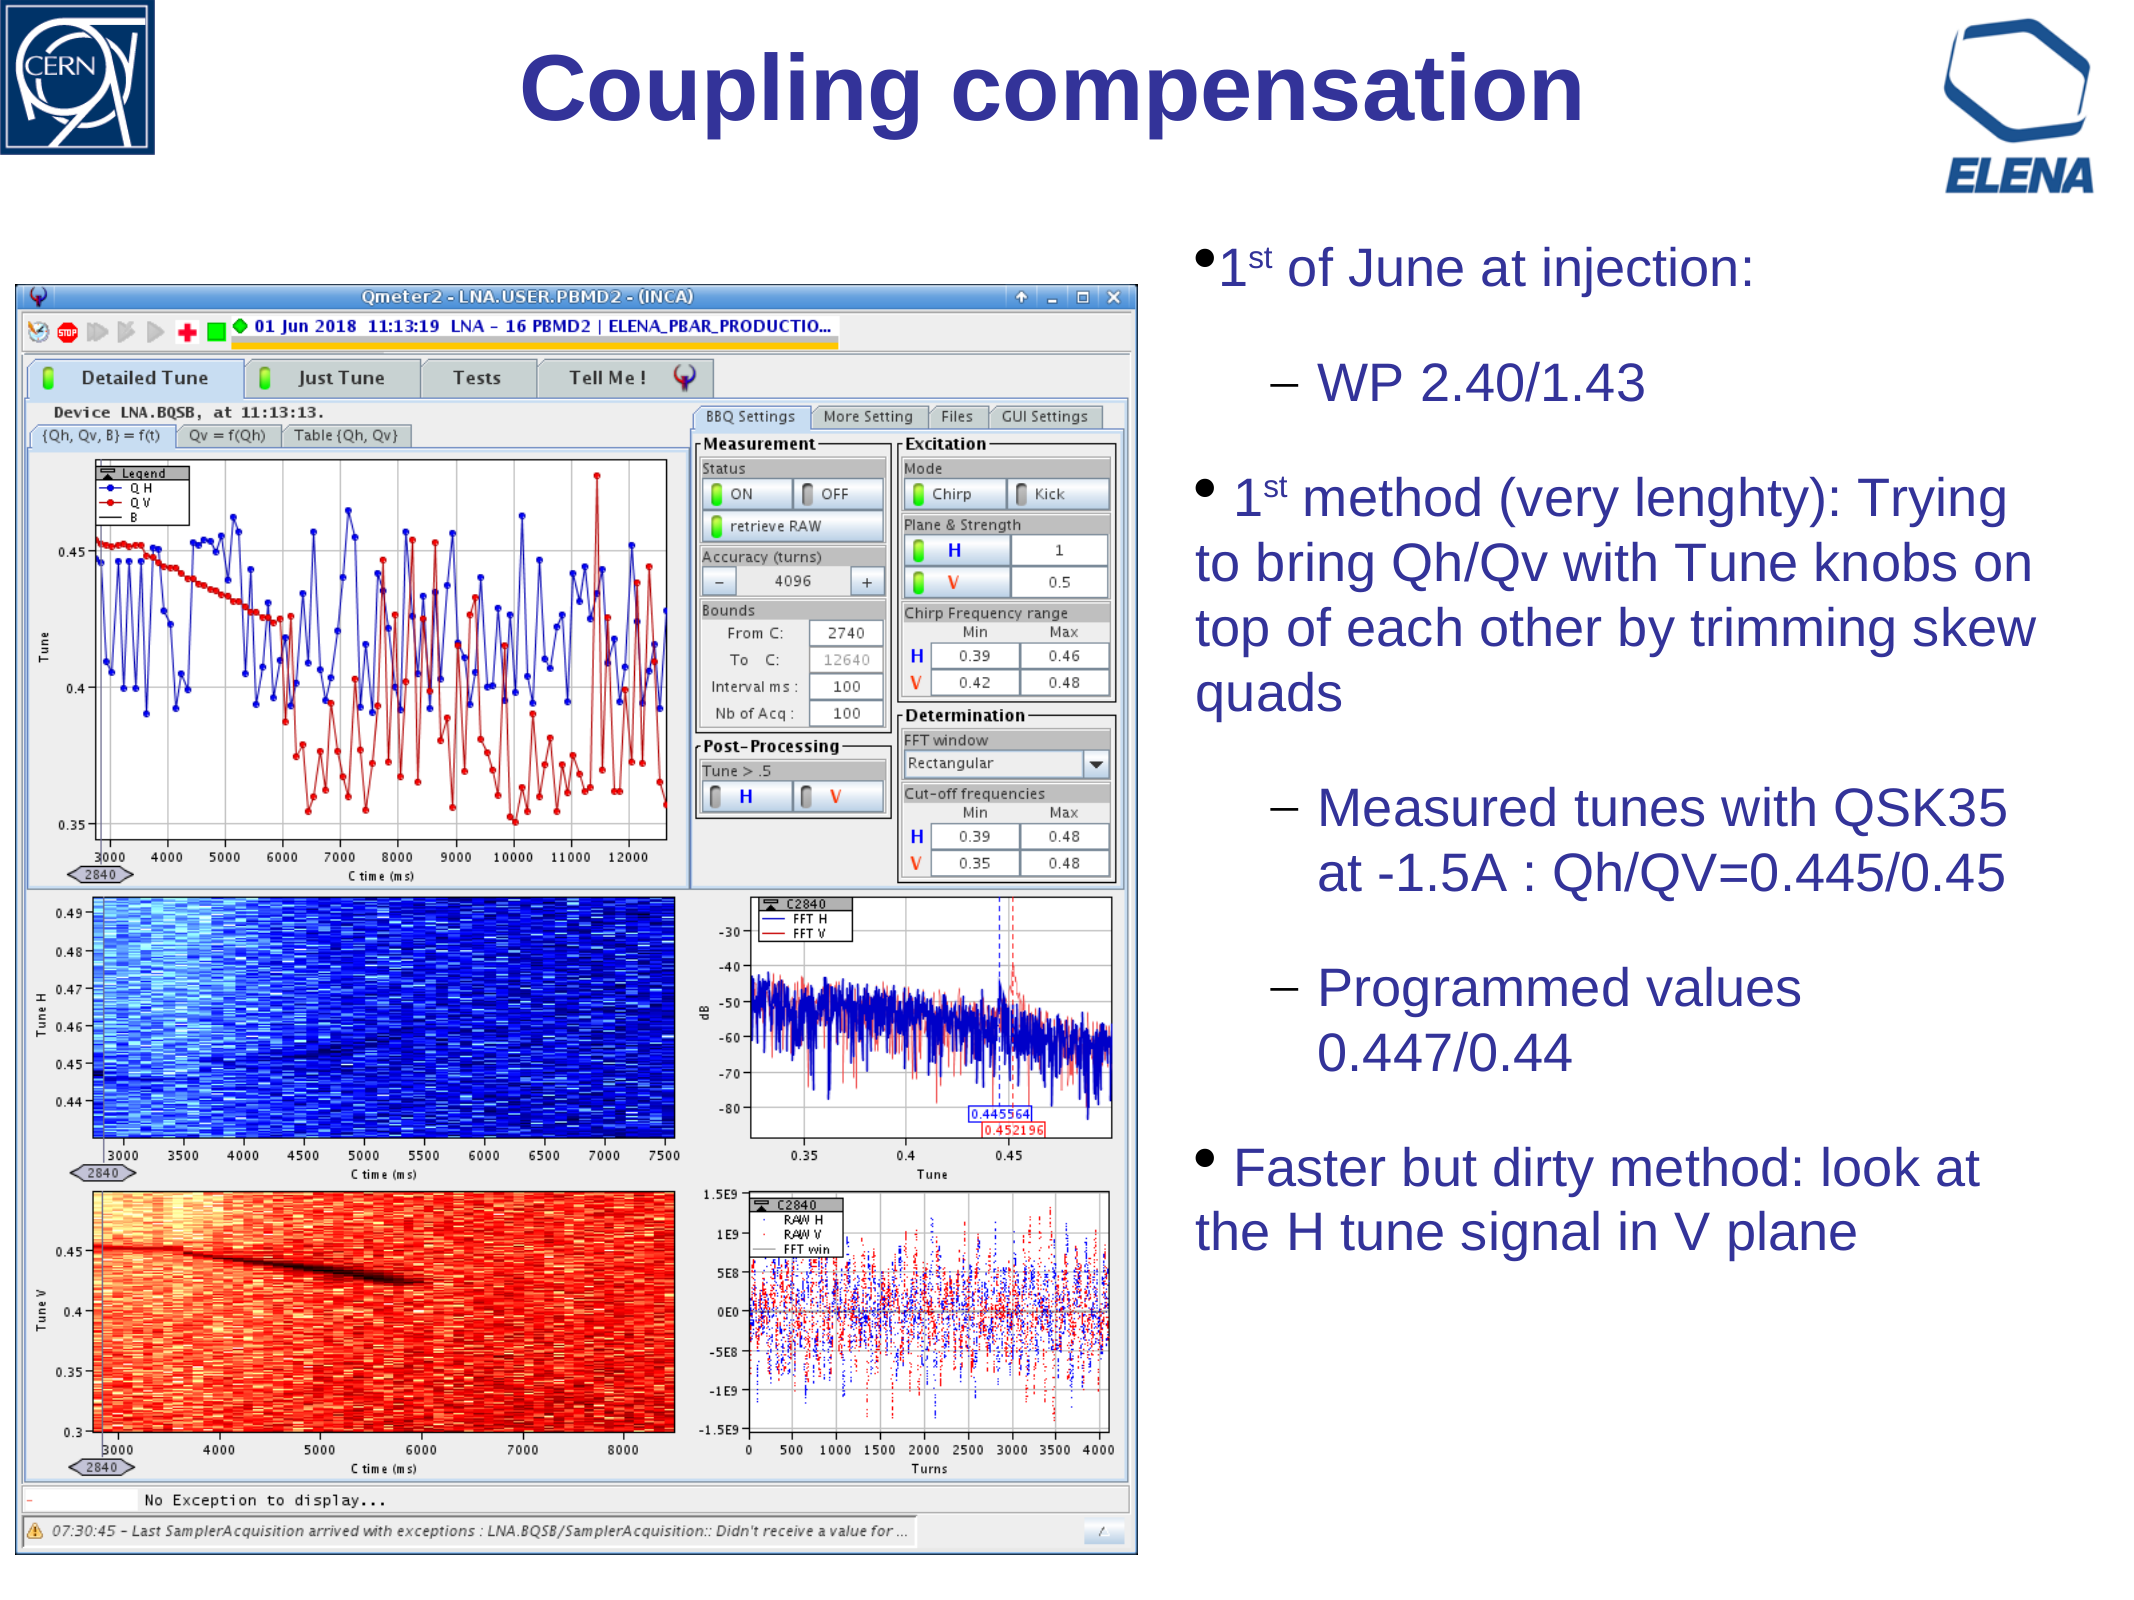

# Coupling compensation
1st of June at injection:
WP 2.40/1.43
 1st method (very lenghty): Trying to bring Qh/Qv with Tune knobs on top of each other by trimming skew quads
Measured tunes with QSK35 at -1.5A : Qh/QV=0.445/0.45
Programmed values 0.447/0.44
 Faster but dirty method: look at the H tune signal in V plane